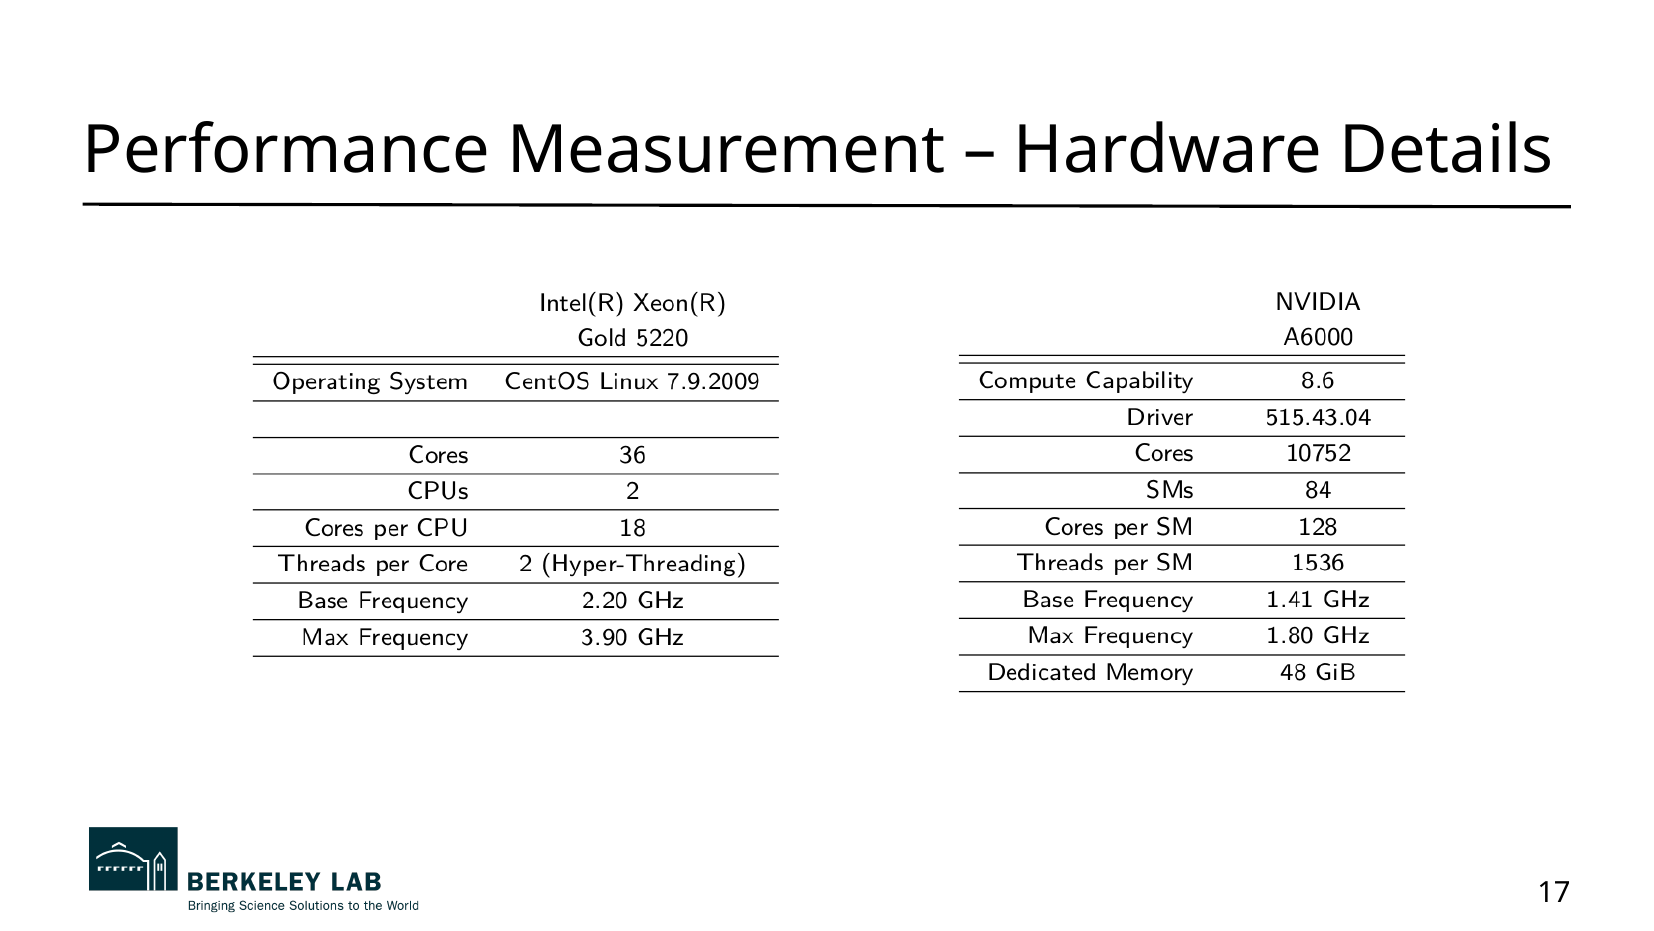

# Performance Measurement – Hardware Details
17